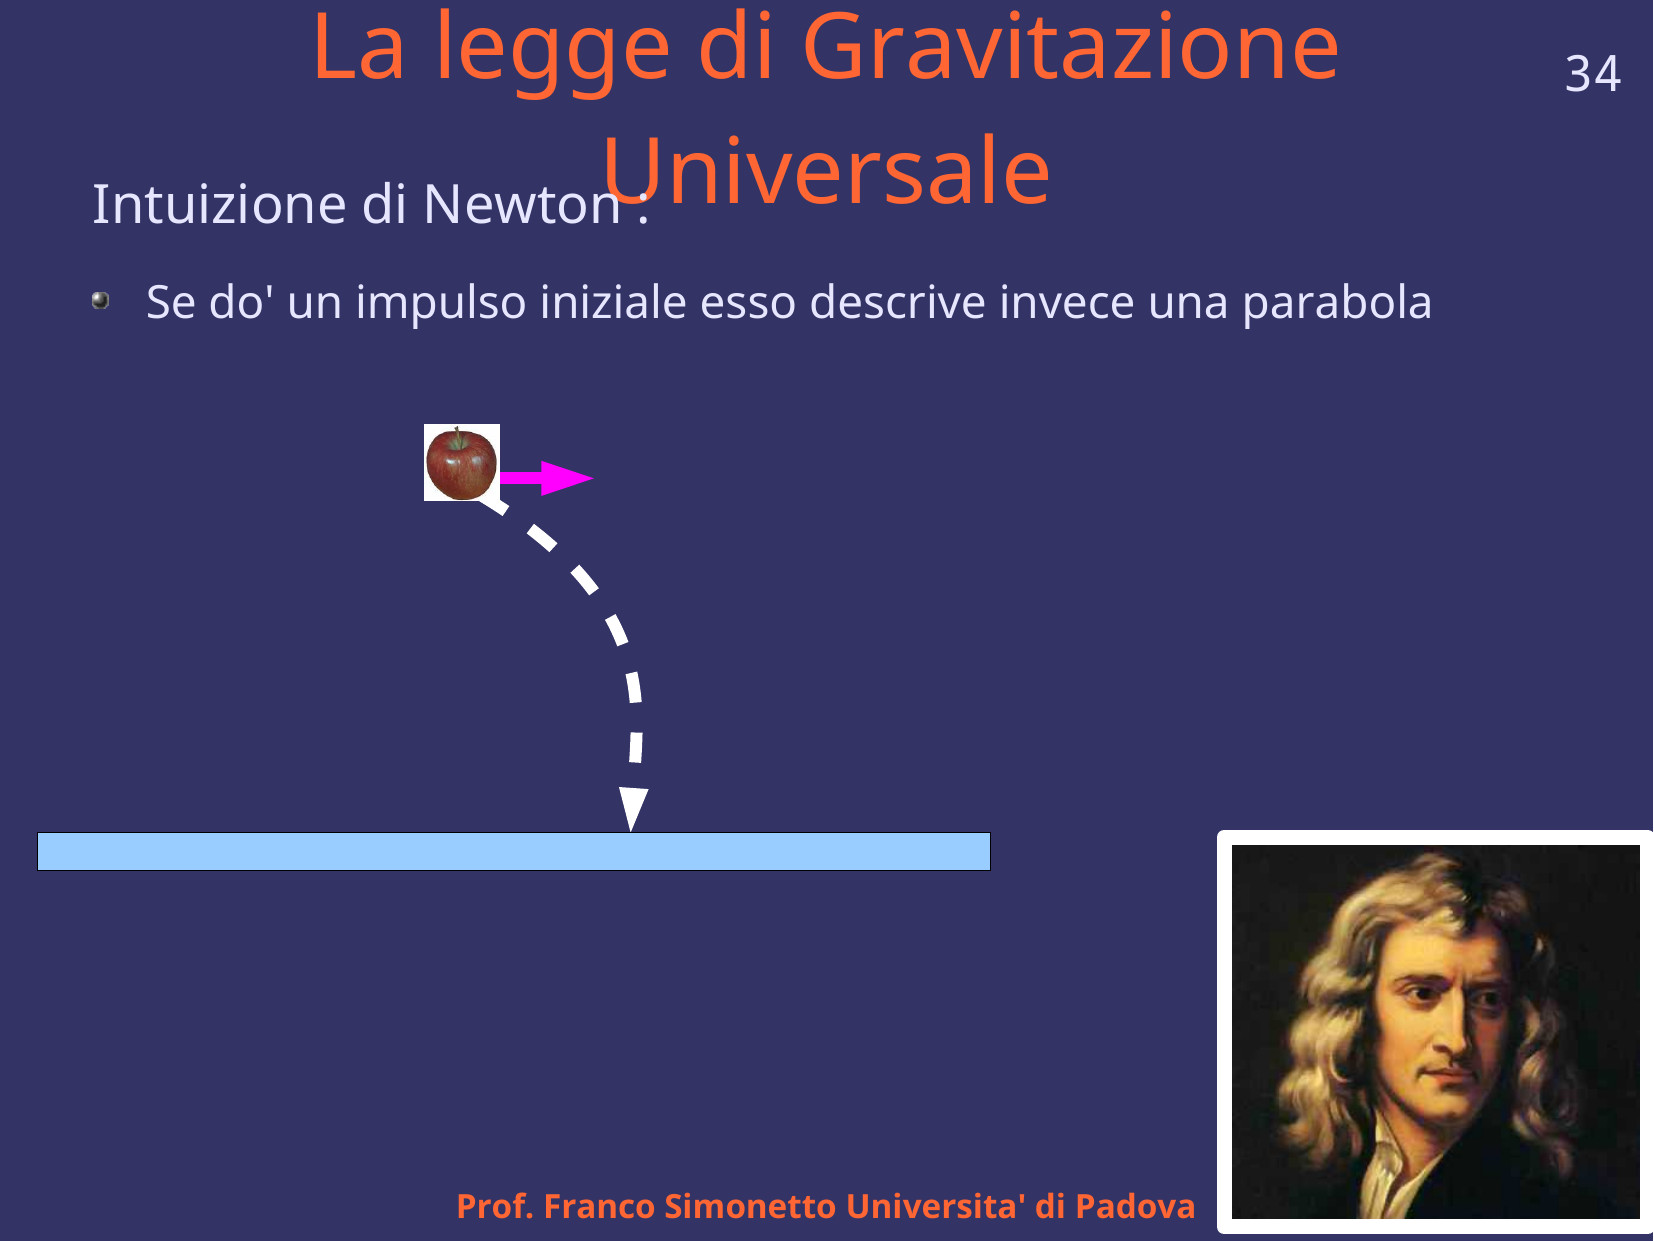

# La legge di Gravitazione Universale
34
Intuizione di Newton :
Se do' un impulso iniziale esso descrive invece una parabola